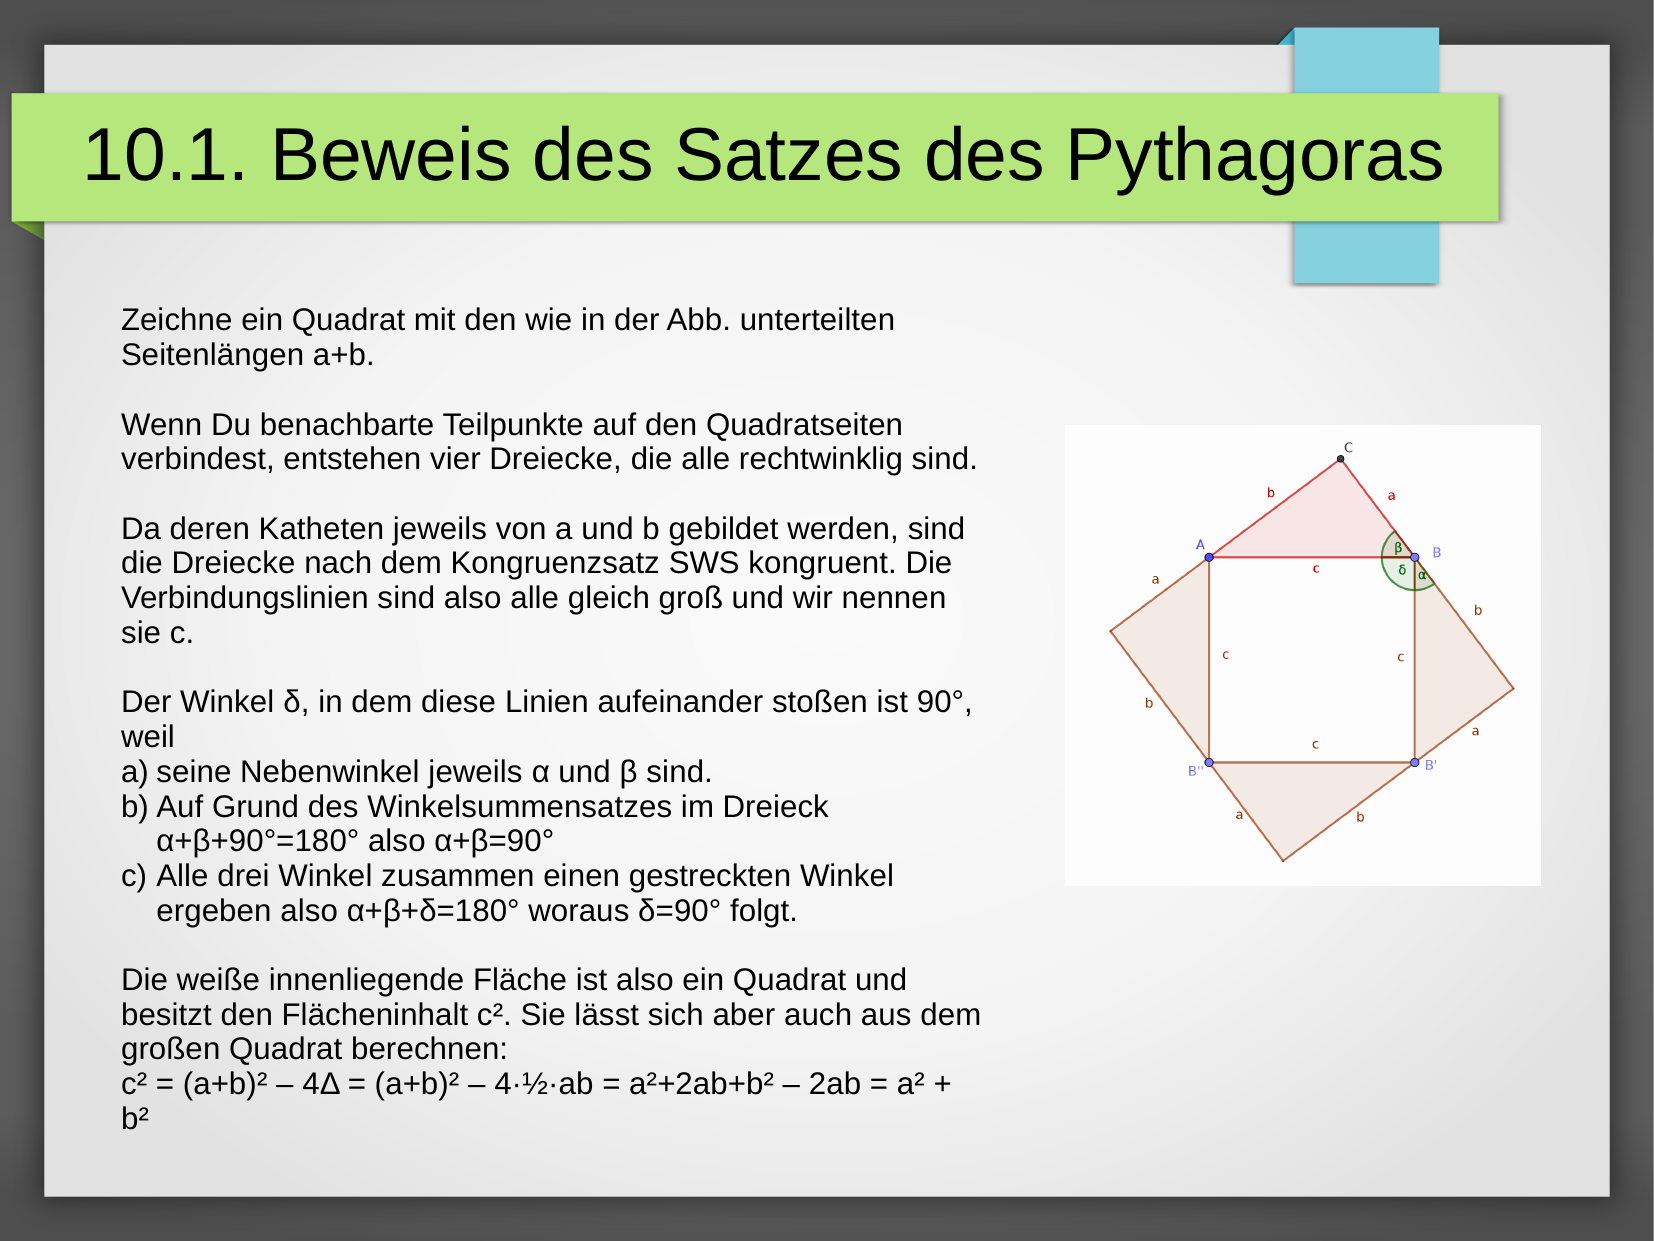

# 10.1. Beweis des Satzes des Pythagoras
Zeichne ein Quadrat mit den wie in der Abb. unterteilten Seitenlängen a+b.
Wenn Du benachbarte Teilpunkte auf den Quadratseiten verbindest, entstehen vier Dreiecke, die alle rechtwinklig sind.
Da deren Katheten jeweils von a und b gebildet werden, sind die Dreiecke nach dem Kongruenzsatz SWS kongruent. Die Verbindungslinien sind also alle gleich groß und wir nennen sie c.
Der Winkel δ, in dem diese Linien aufeinander stoßen ist 90°, weil
seine Nebenwinkel jeweils α und β sind.
Auf Grund des Winkelsummensatzes im Dreieck α+β+90°=180° also α+β=90°
Alle drei Winkel zusammen einen gestreckten Winkel ergeben also α+β+δ=180° woraus δ=90° folgt.
Die weiße innenliegende Fläche ist also ein Quadrat und besitzt den Flächeninhalt c². Sie lässt sich aber auch aus dem großen Quadrat berechnen:
c² = (a+b)² – 4Δ = (a+b)² – 4·½·ab = a²+2ab+b² – 2ab = a² + b²